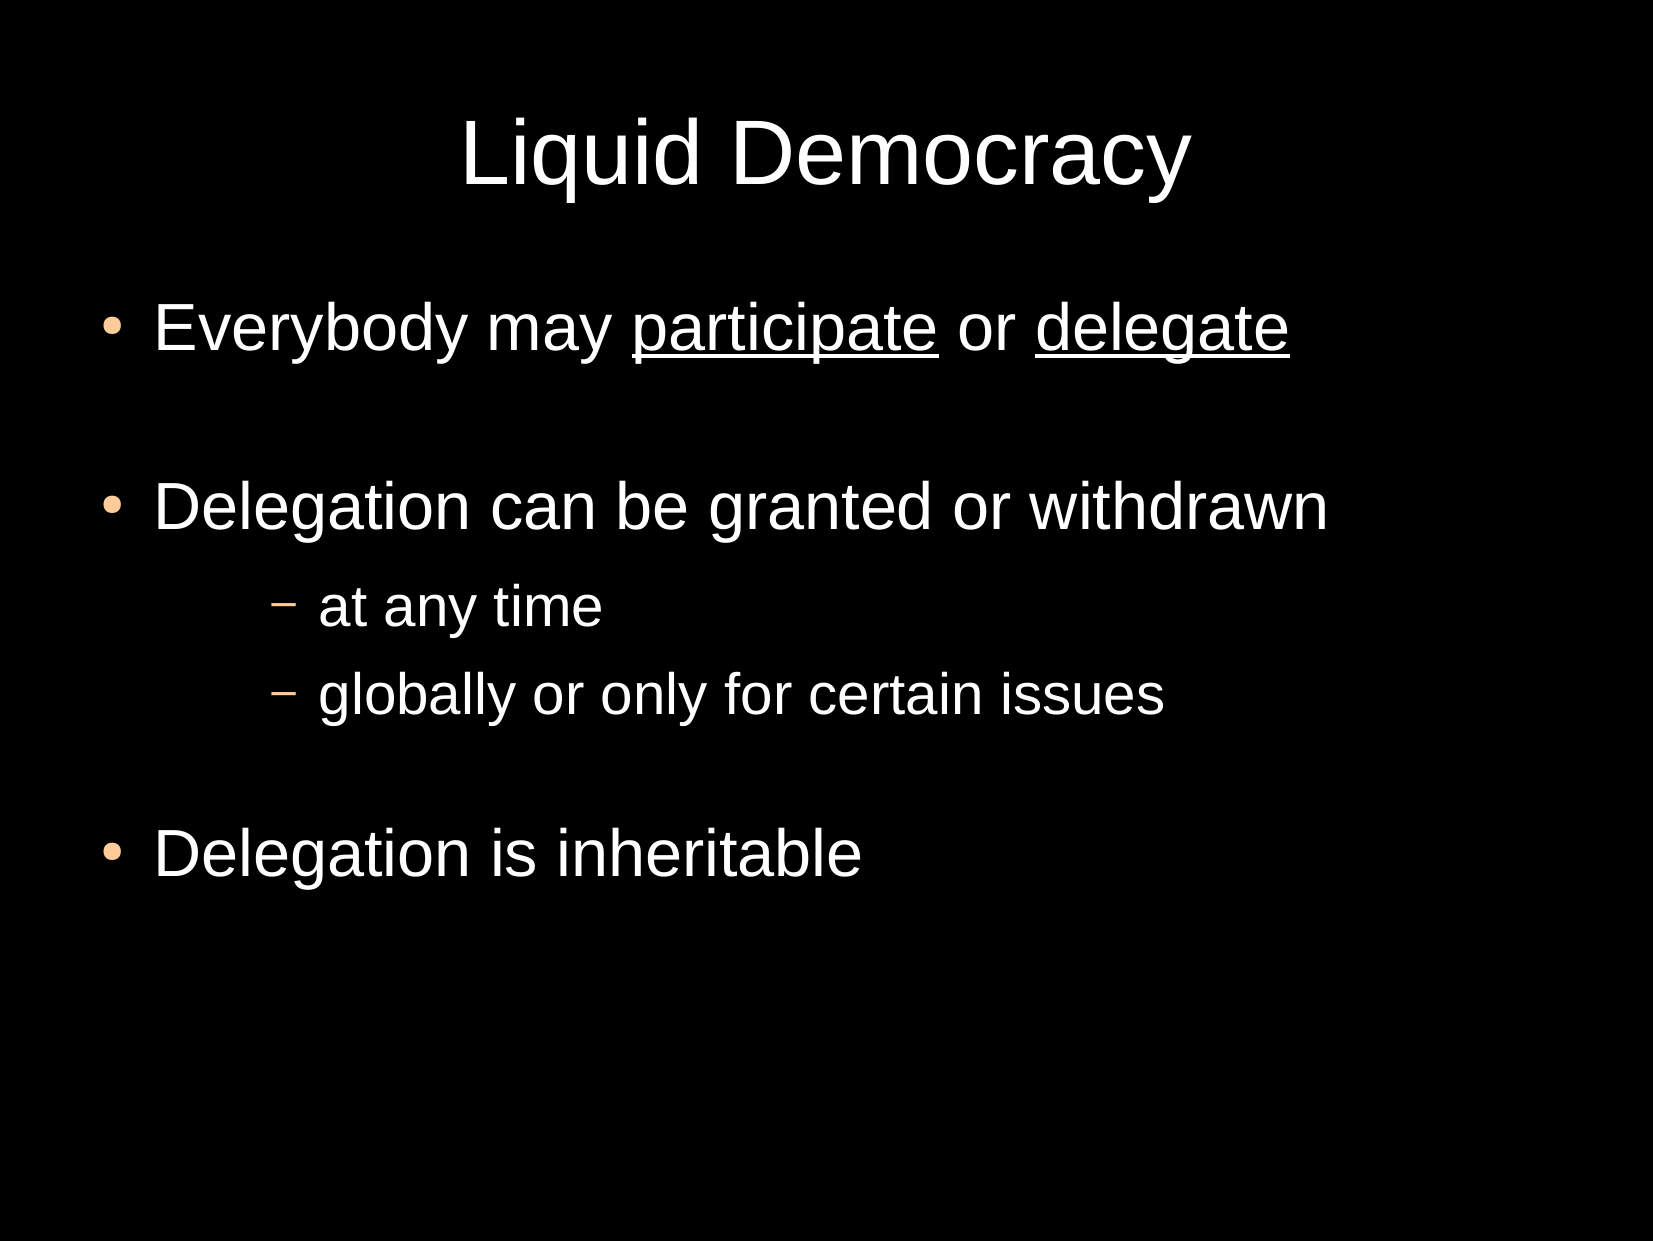

# Liquid Democracy
Everybody may participate or delegate
Delegation can be granted or withdrawn
at any time
globally or only for certain issues
Delegation is inheritable